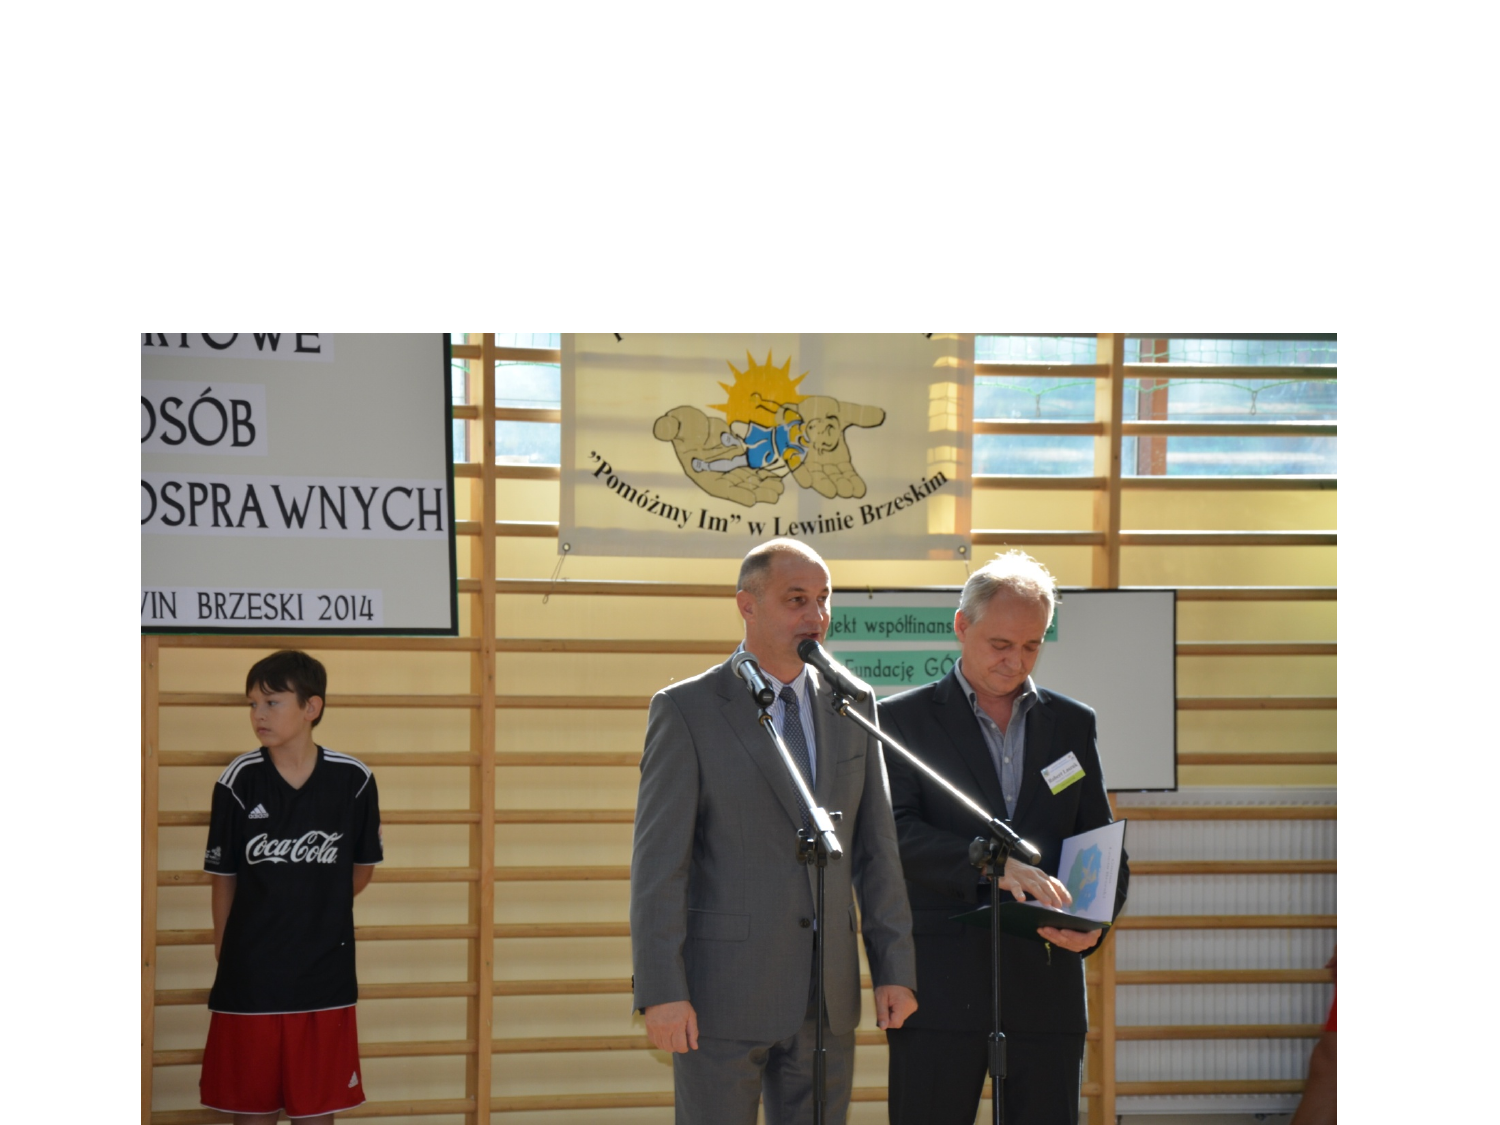

Uroczystego otwarcia Zawodów dokonuje Burmistrz Lewina Brzeskiego
Pan Artur Kotara